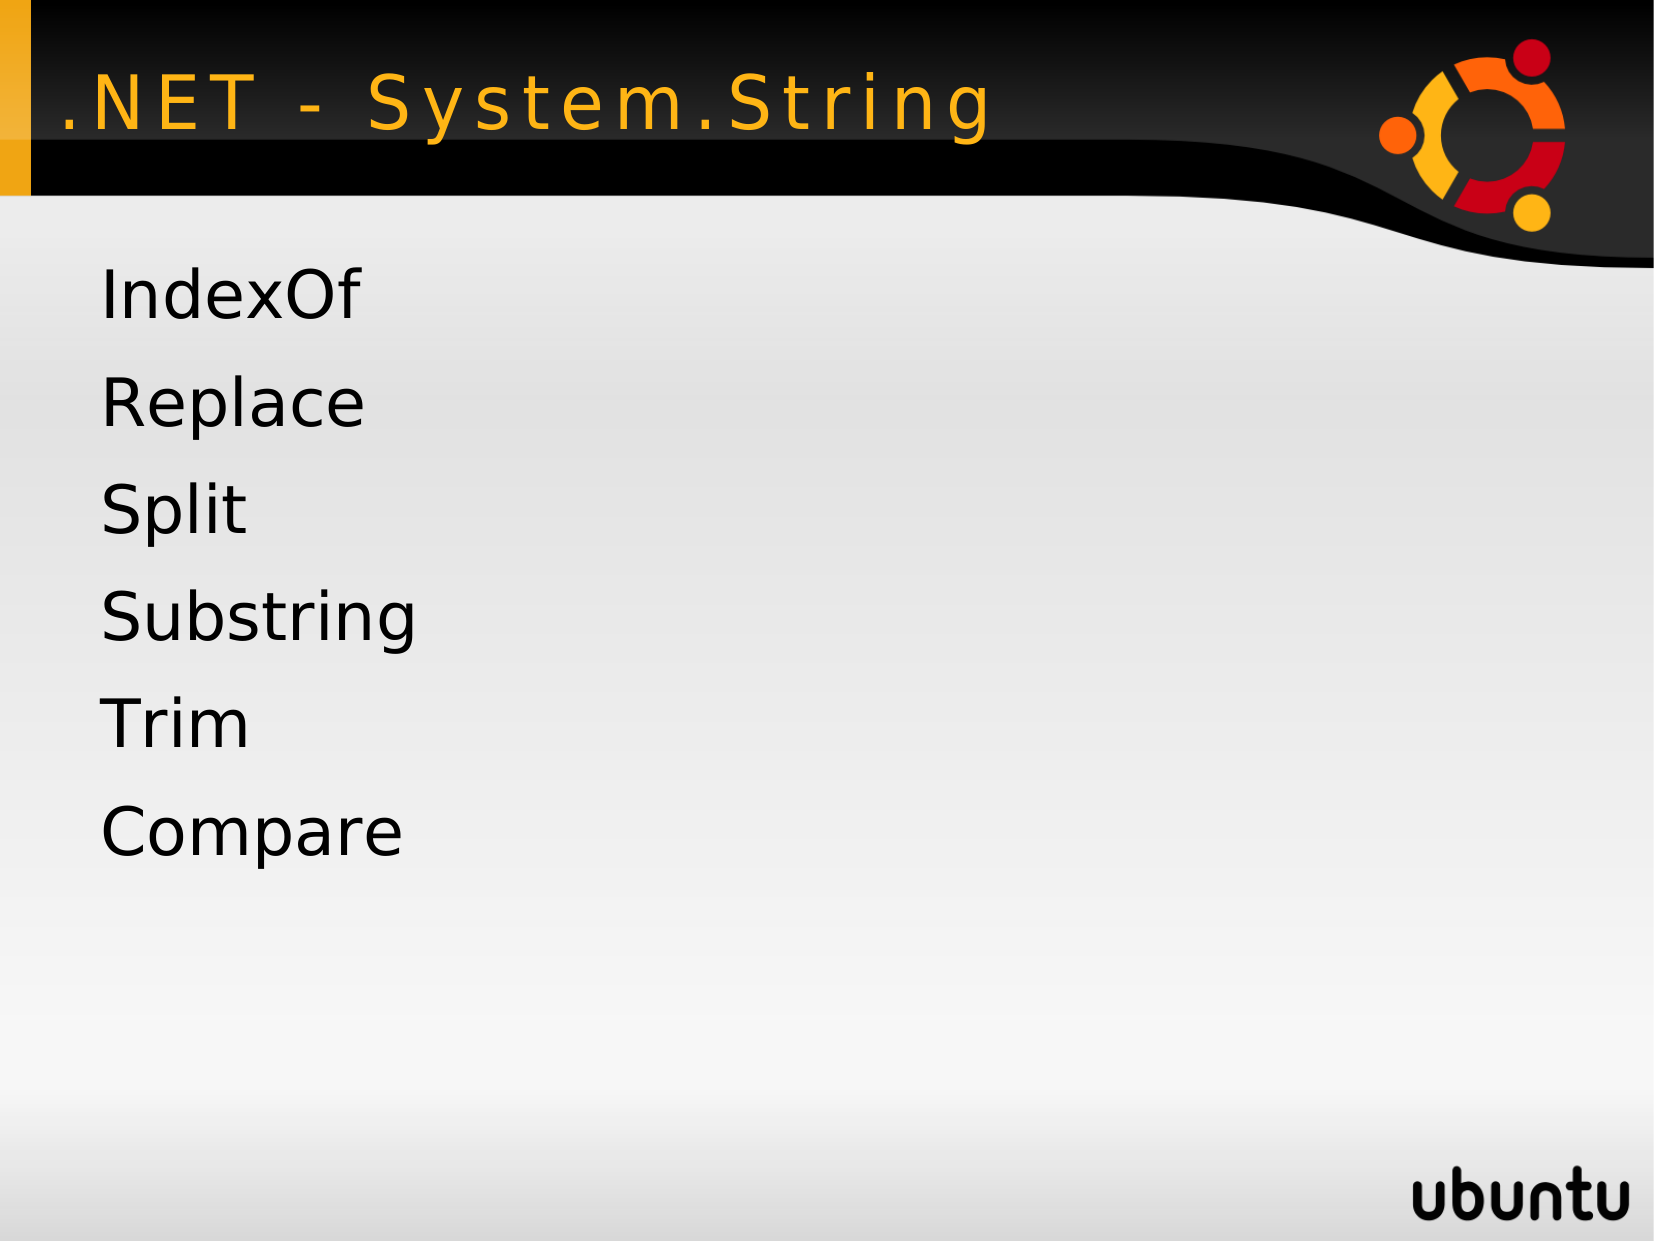

# .NET - System.String
IndexOf
Replace
Split
Substring
Trim
Compare